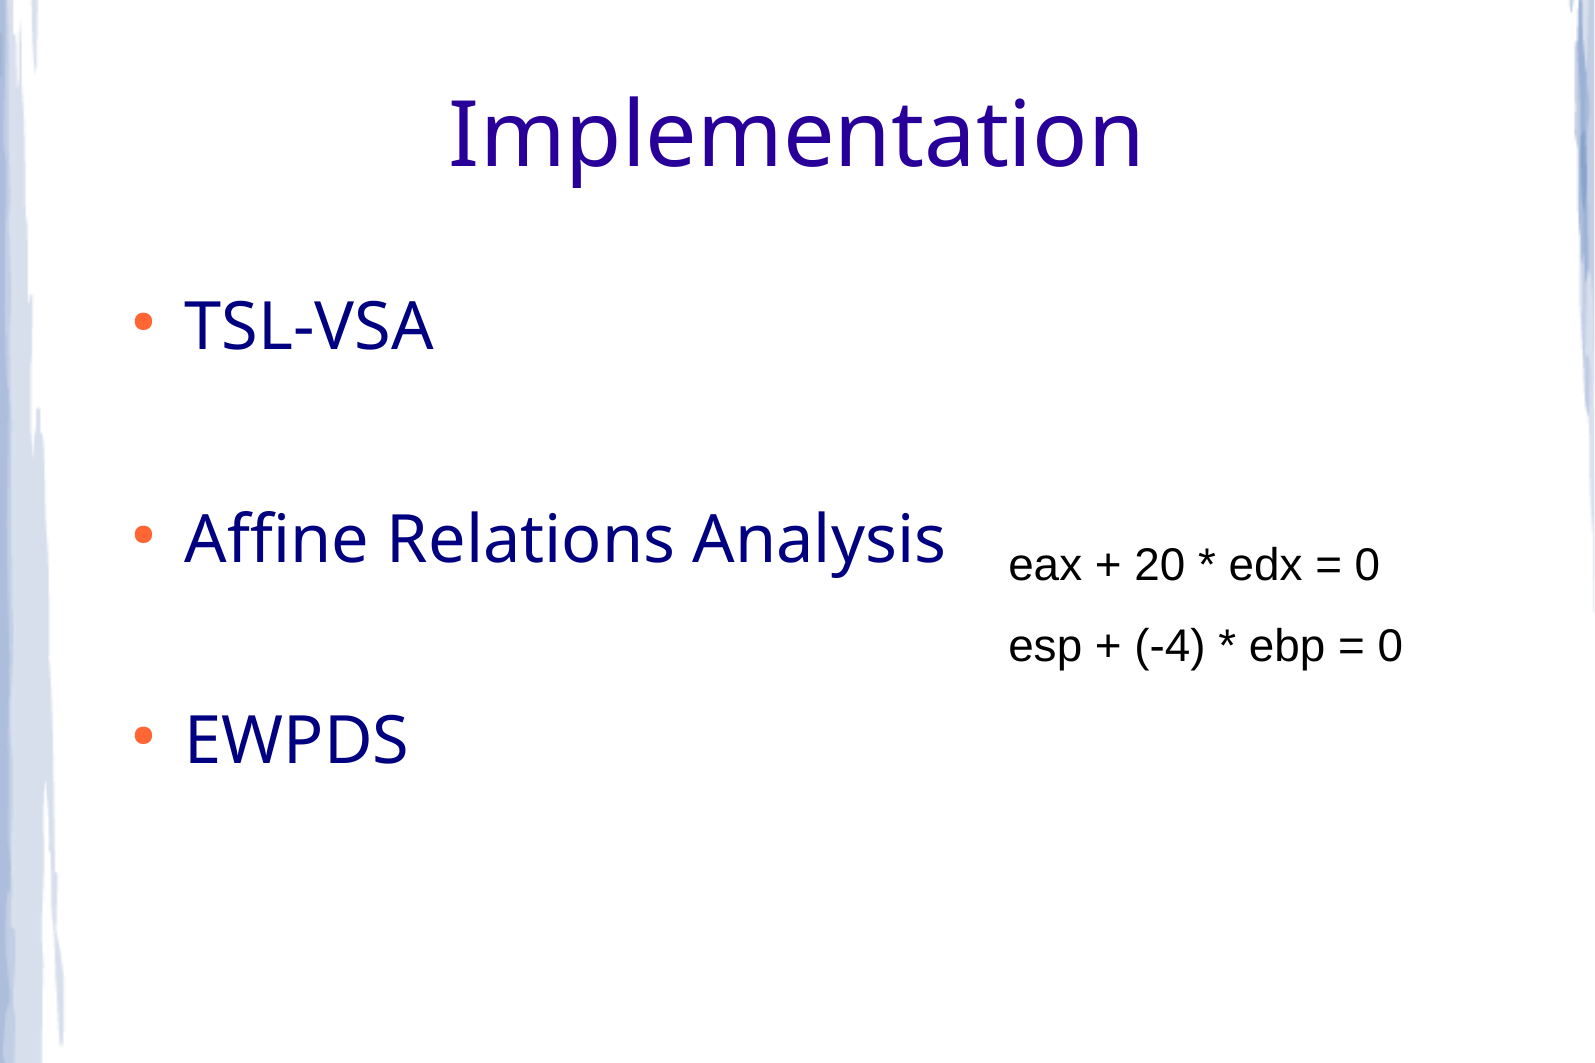

# Implementation
TSL-VSA
Affine Relations Analysis
eax + 20 * edx = 0
esp + (-4) * ebp = 0
EWPDS